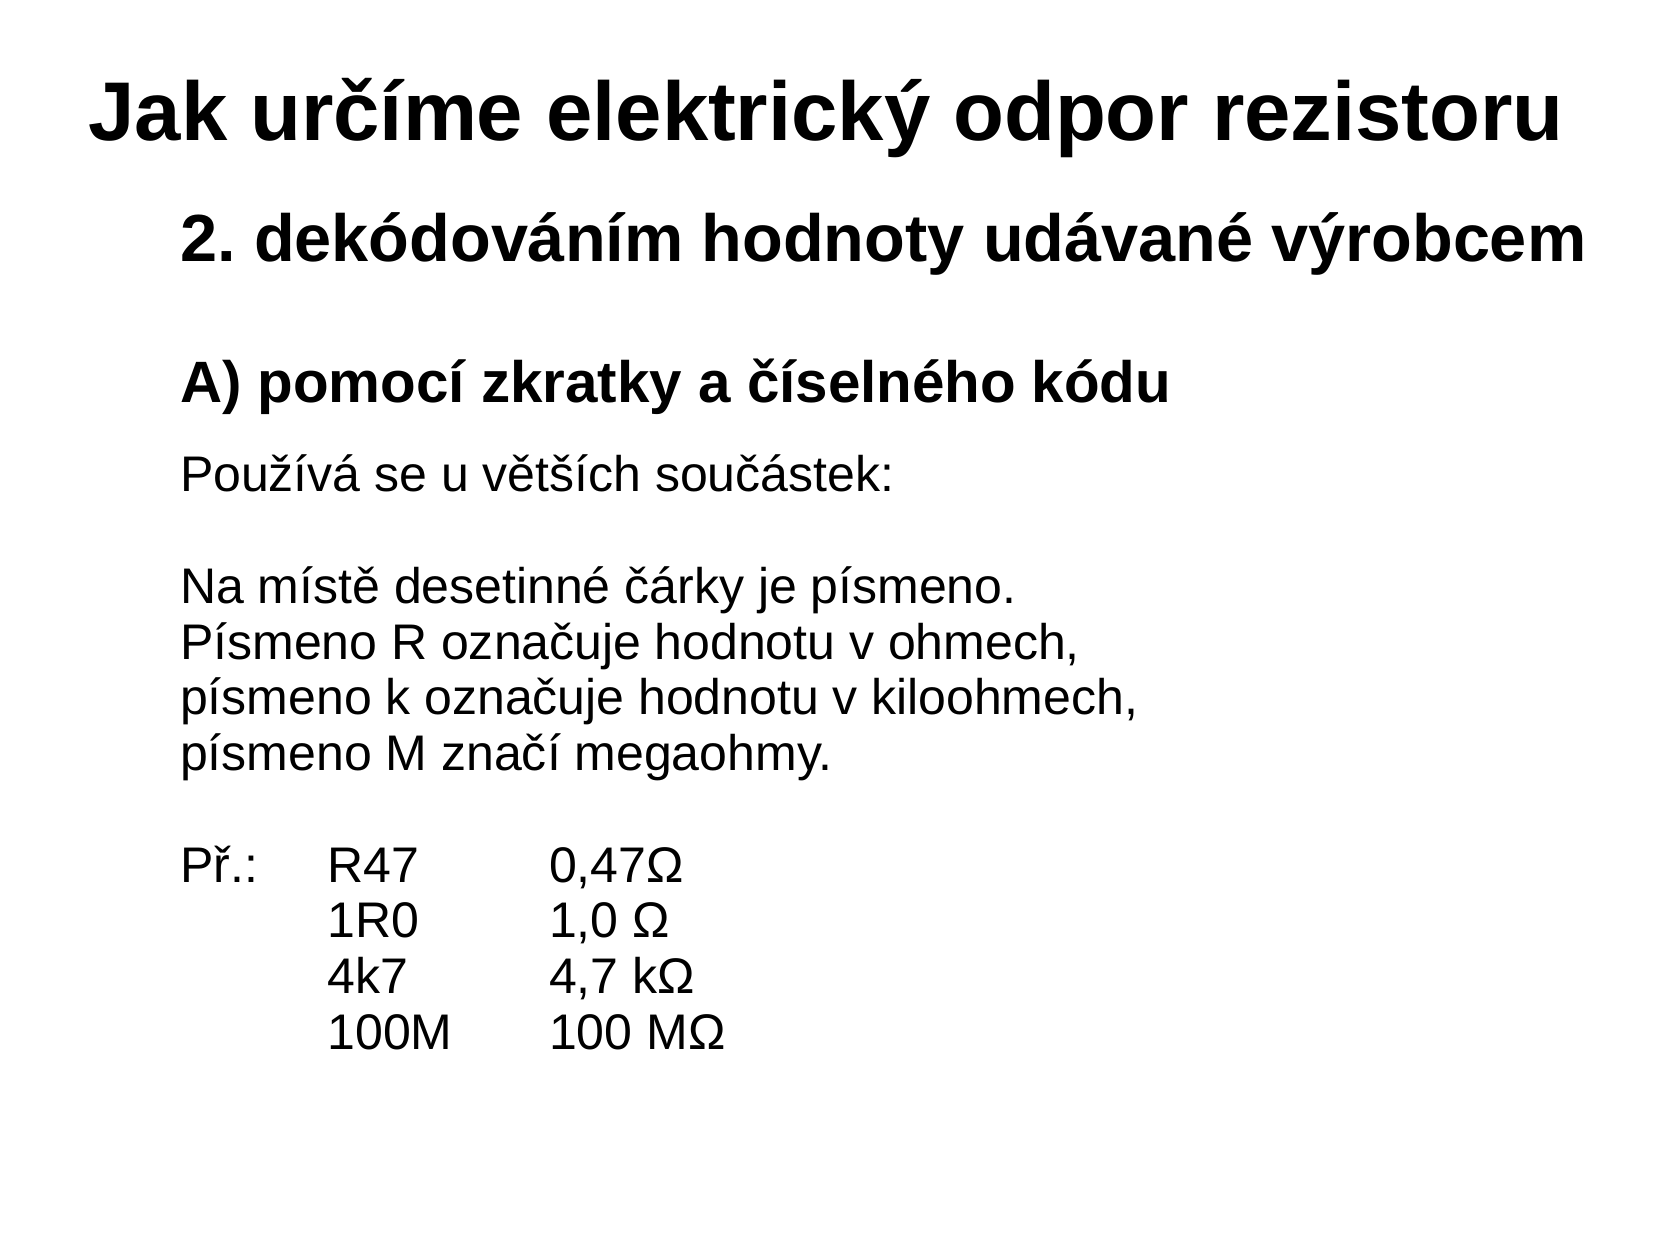

# Jak určíme elektrický odpor rezistoru
2. dekódováním hodnoty udávané výrobcem
A) pomocí zkratky a číselného kódu
Používá se u větších součástek:
Na místě desetinné čárky je písmeno.
Písmeno R označuje hodnotu v ohmech,
písmeno k označuje hodnotu v kiloohmech,
písmeno M značí megaohmy.
Př.: 	R47 		0,47Ω
		1R0		1,0 Ω
		4k7		4,7 kΩ
		100M		100 MΩ